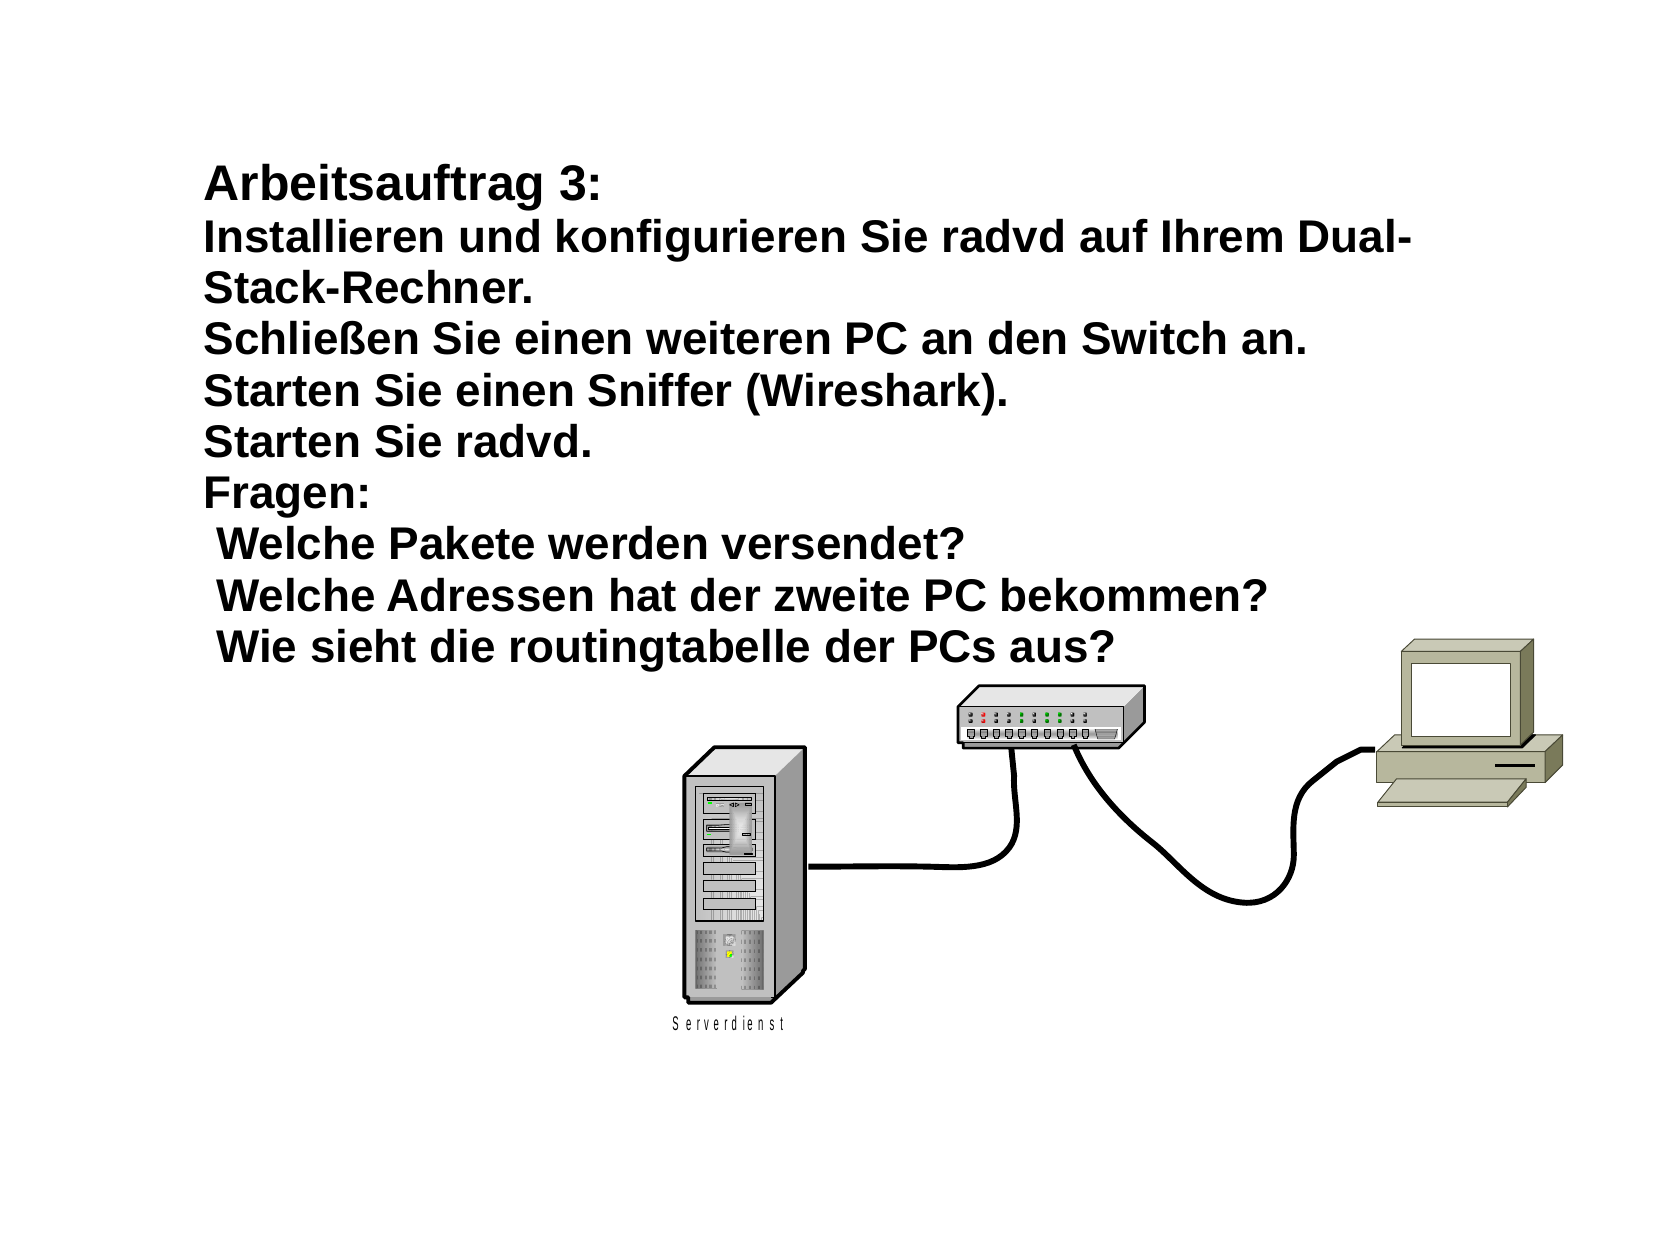

Arbeitsauftrag 3:
Installieren und konfigurieren Sie radvd auf Ihrem Dual-Stack-Rechner.
Schließen Sie einen weiteren PC an den Switch an.
Starten Sie einen Sniffer (Wireshark).
Starten Sie radvd.
Fragen:
 Welche Pakete werden versendet?
 Welche Adressen hat der zweite PC bekommen?
 Wie sieht die routingtabelle der PCs aus?